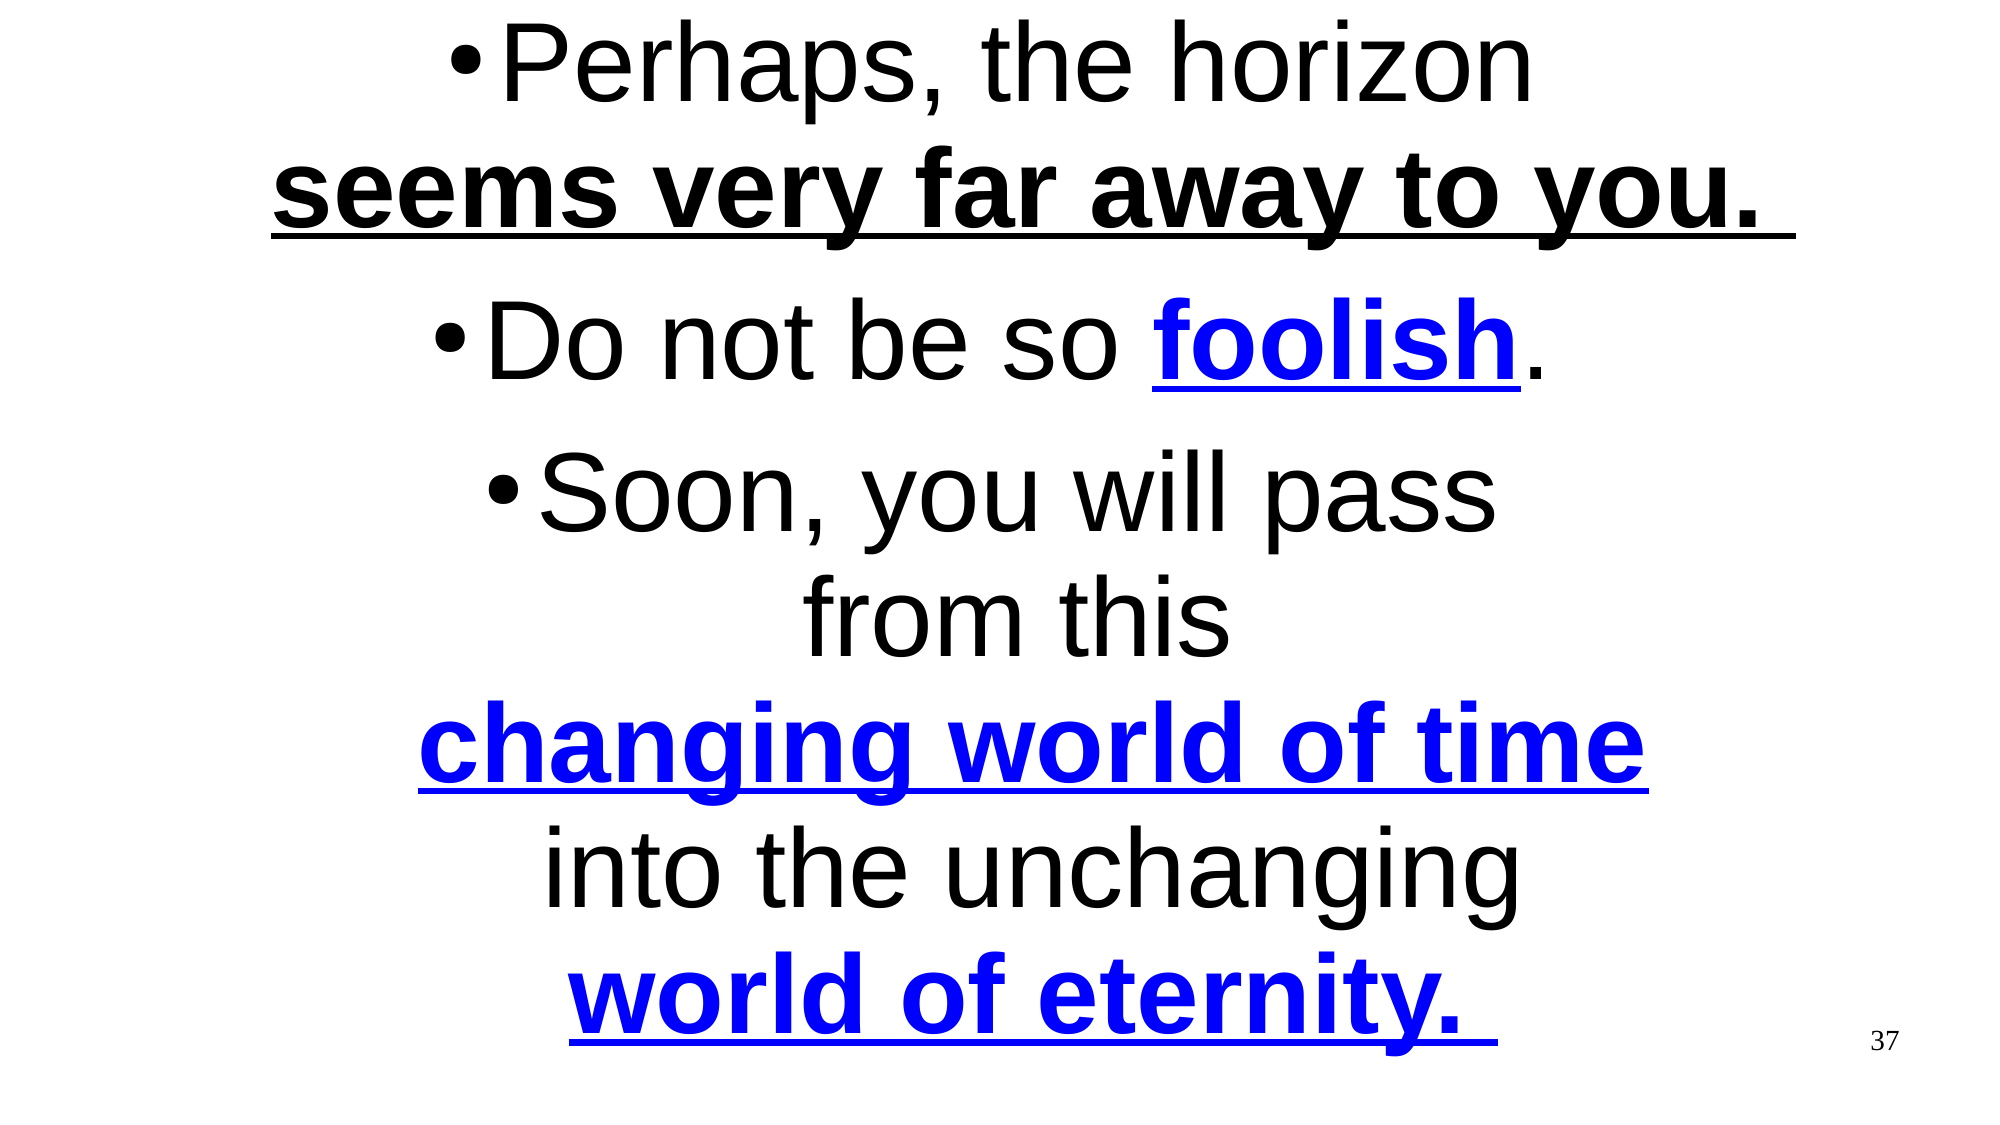

# Perhaps, the horizon seems very far away to you.
Do not be so foolish.
Soon, you will pass
from this
changing world of time
 into the unchanging
world of eternity.
37